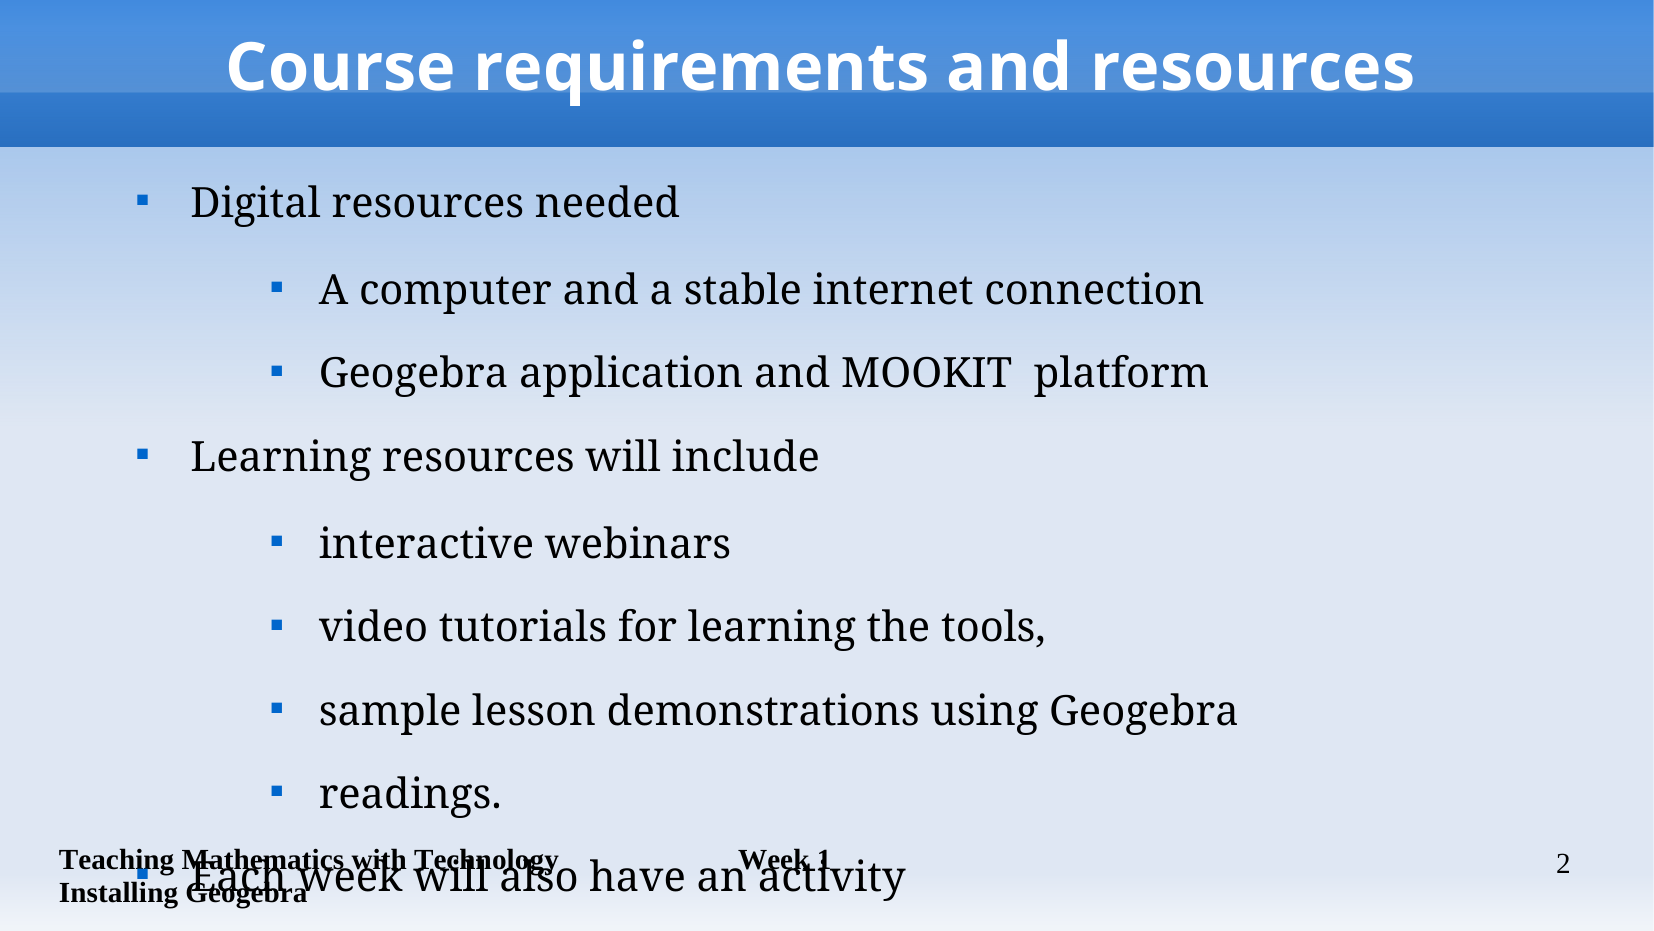

# Course requirements and resources
Digital resources needed
A computer and a stable internet connection
Geogebra application and MOOKIT platform
Learning resources will include
interactive webinars
video tutorials for learning the tools,
sample lesson demonstrations using Geogebra
readings.
Each week will also have an activity
quizzes or sketches made with Geogebra.
2